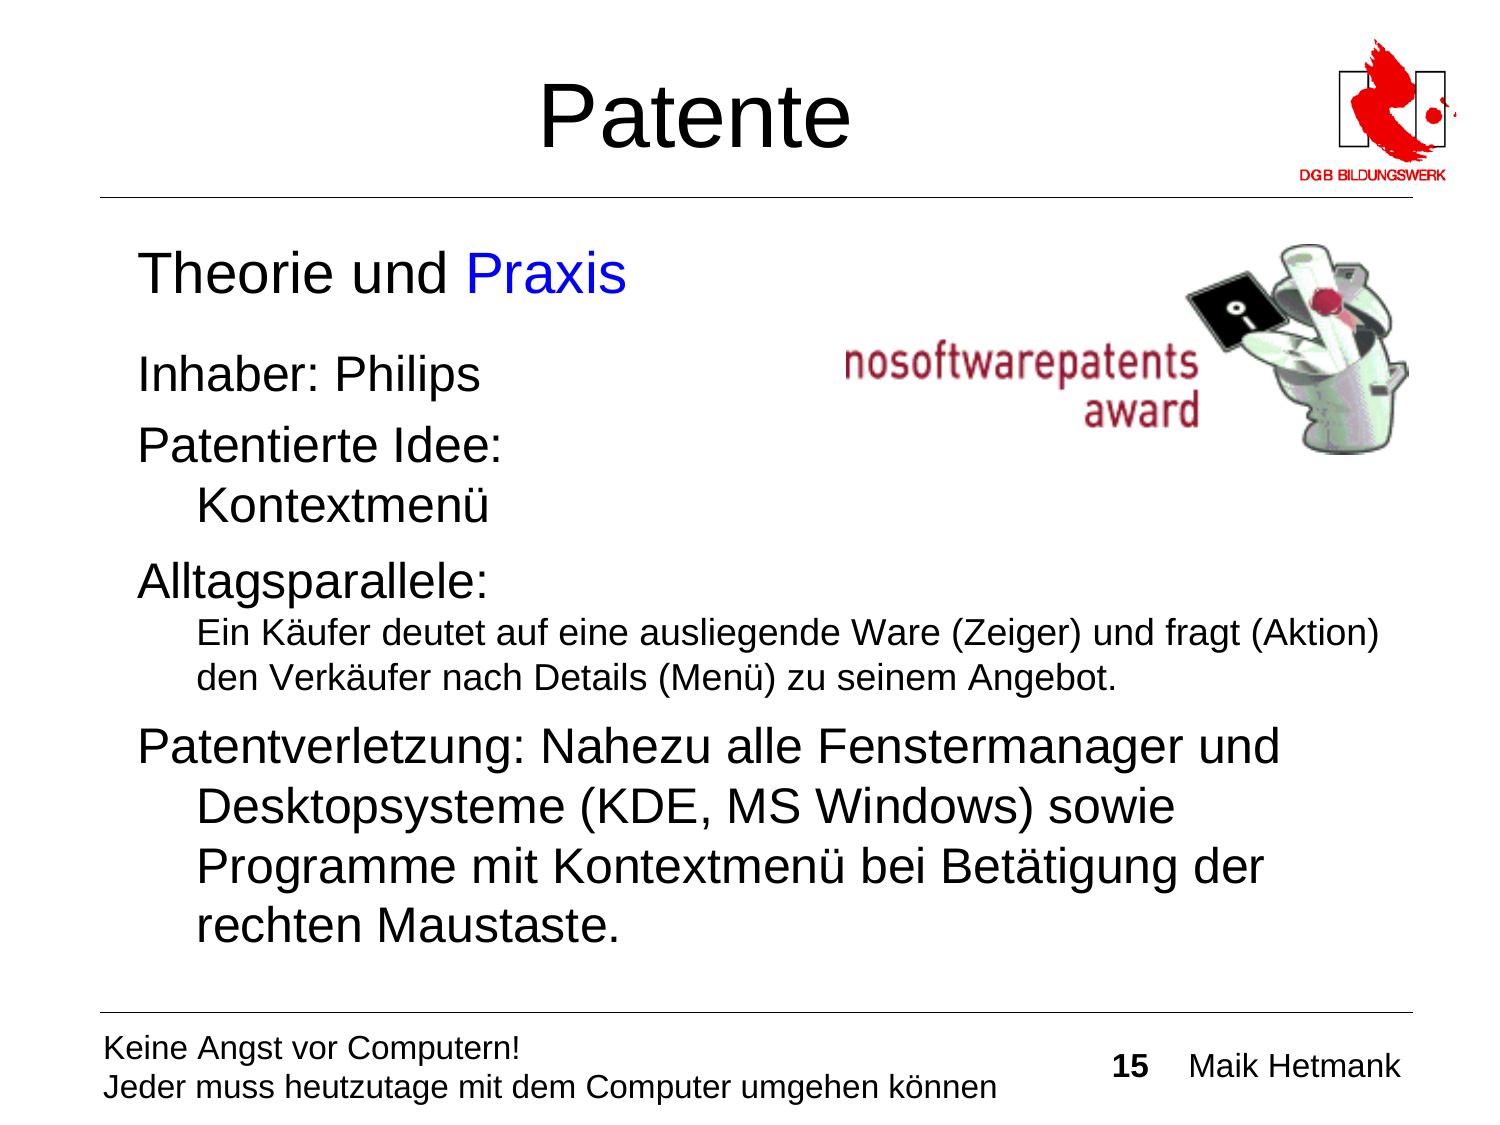

# Patente
Theorie und Praxis
Inhaber: Philips
Patentierte Idee:
Kontextmenü
Alltagsparallele:
Ein Käufer deutet auf eine ausliegende Ware (Zeiger) und fragt (Aktion) den Verkäufer nach Details (Menü) zu seinem Angebot.
Patentverletzung: Nahezu alle Fenstermanager und Desktopsysteme (KDE, MS Windows) sowie Programme mit Kontextmenü bei Betätigung der rechten Maustaste.